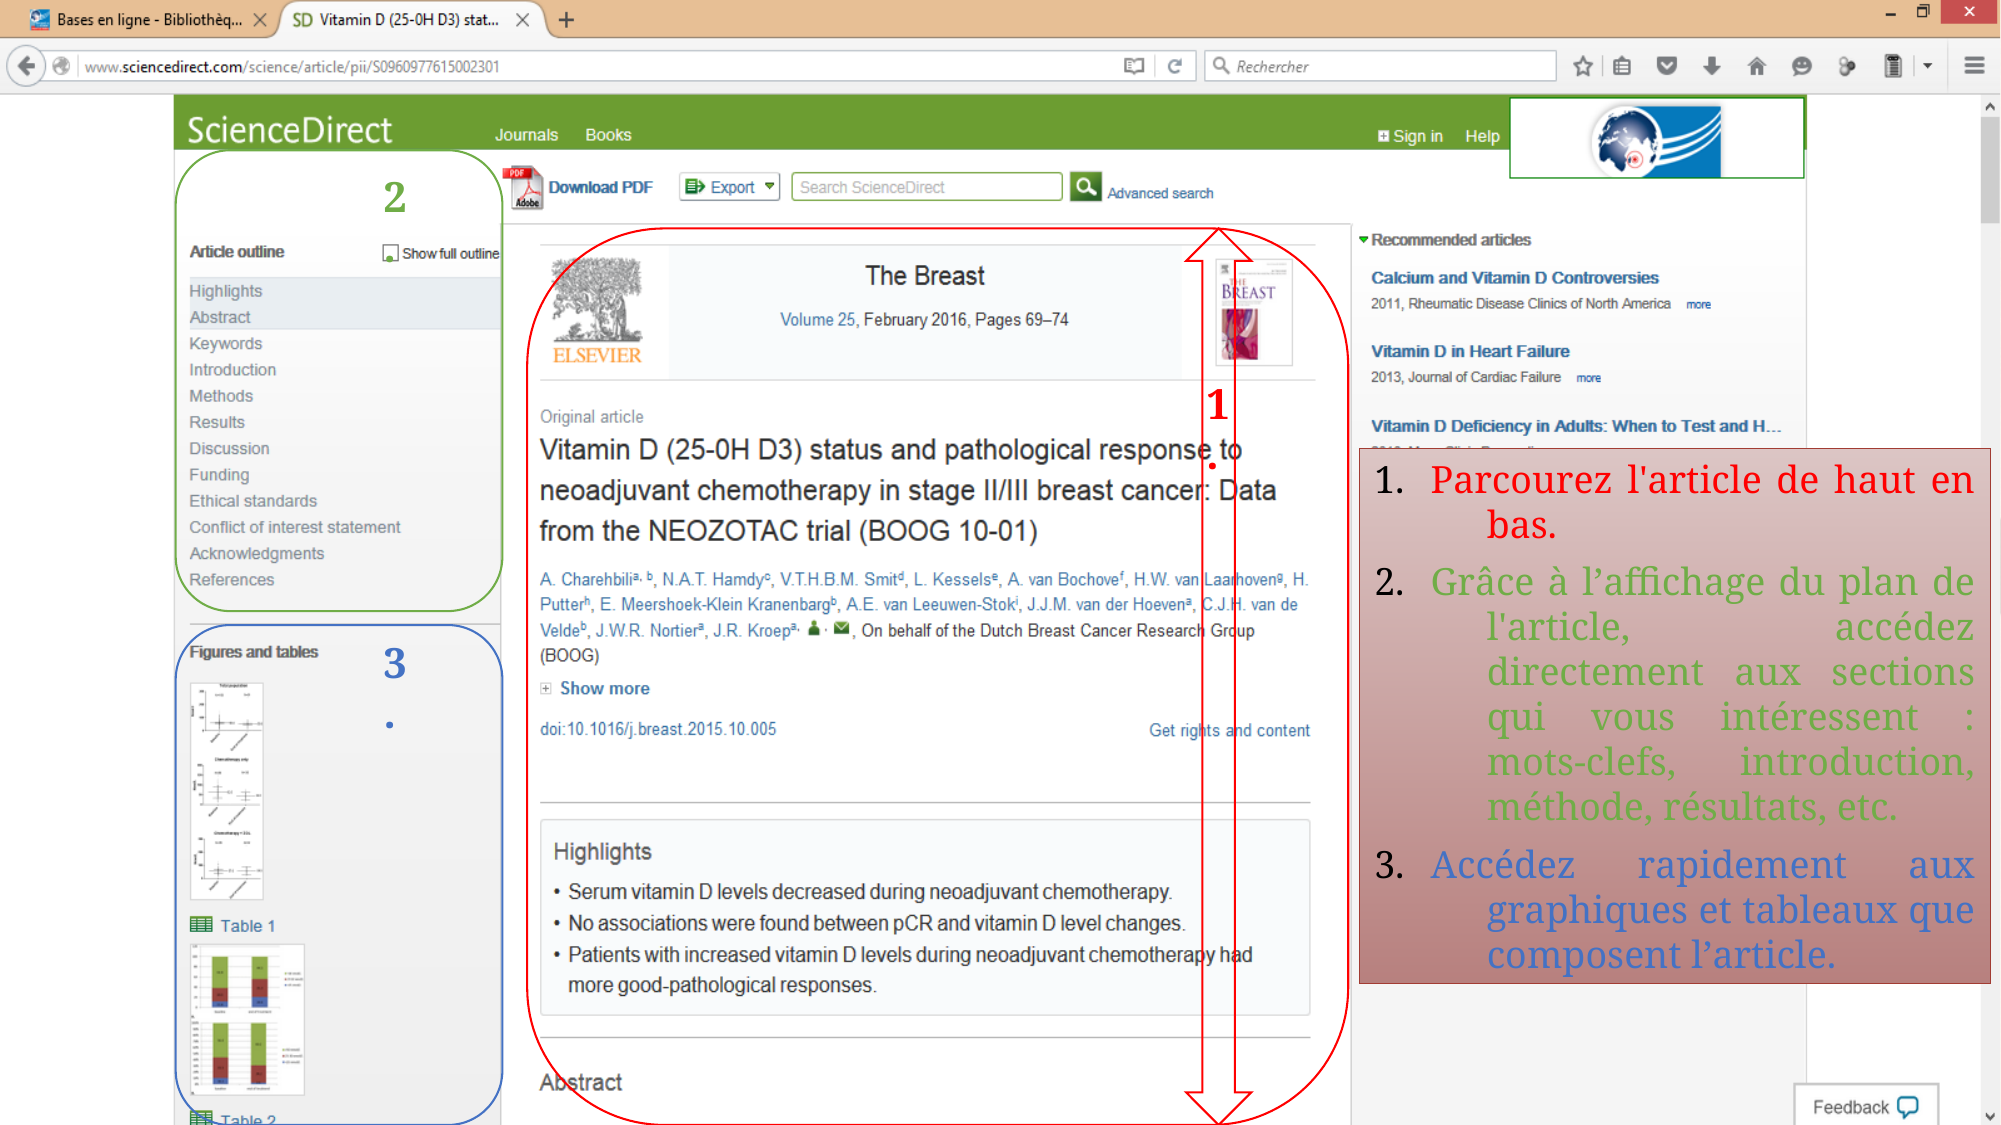

2.
1.
Parcourez l'article de haut en bas.
Grâce à l’affichage du plan de l'article, accédez directement aux sections qui vous intéressent : mots-clefs, introduction, méthode, résultats, etc.
Accédez rapidement aux graphiques et tableaux que composent l’article.
3.